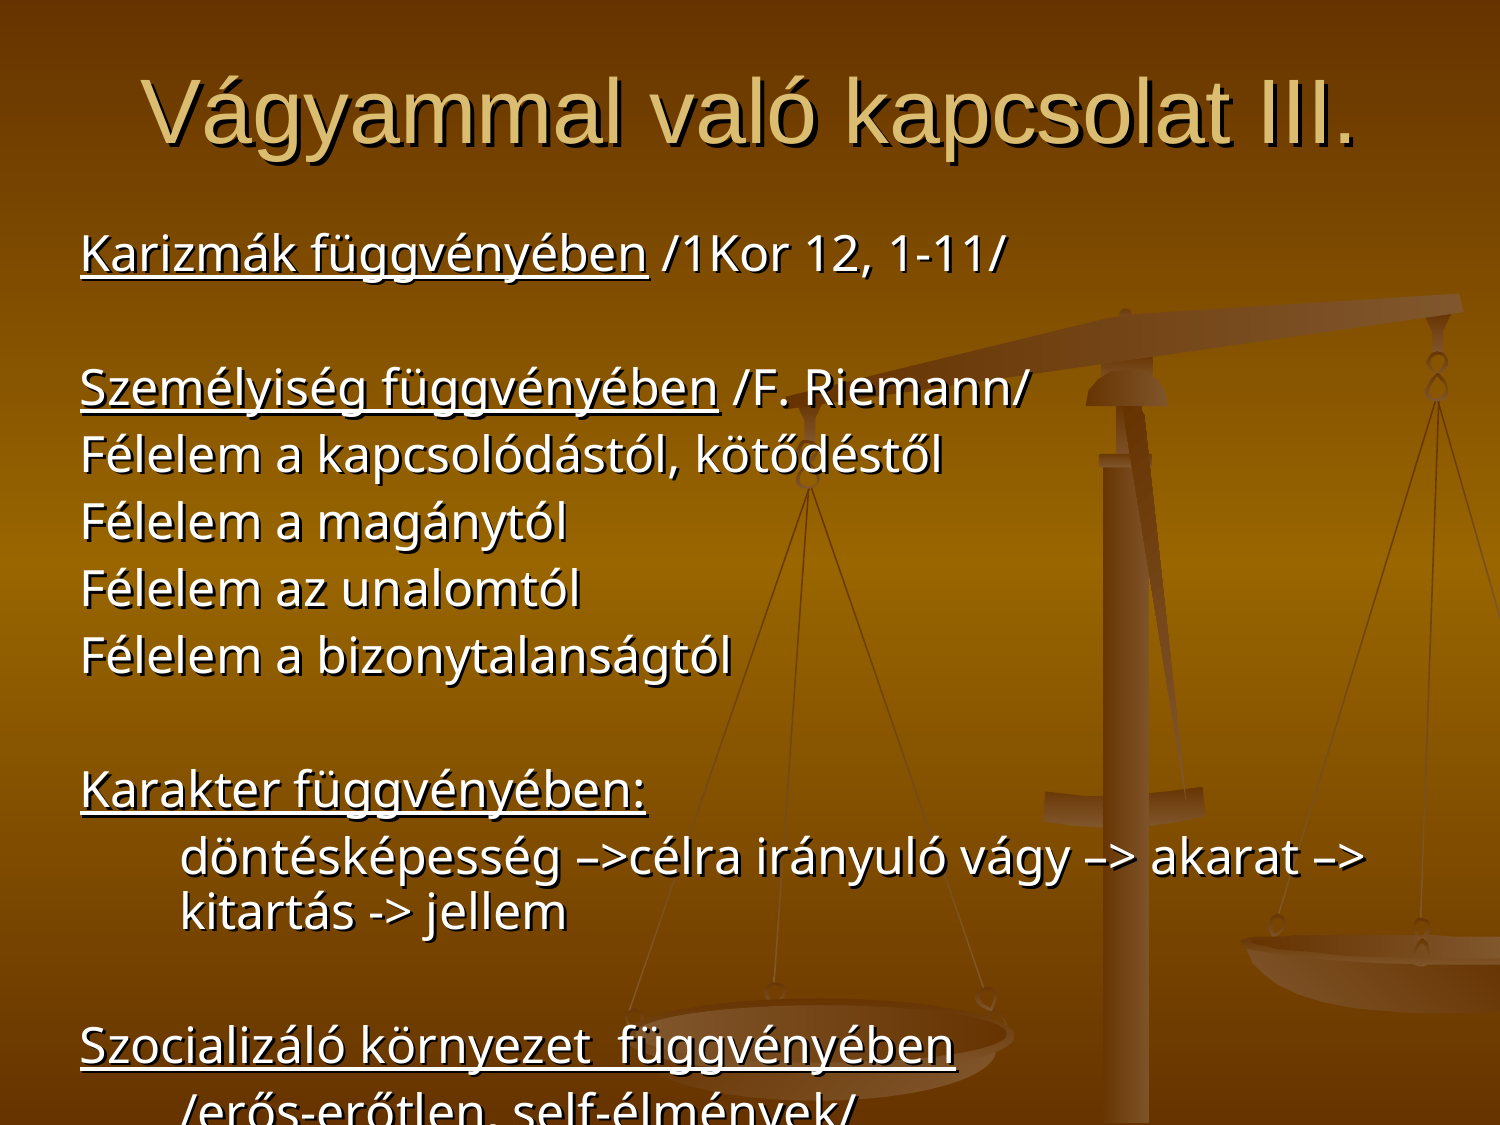

# Vágyammal való kapcsolat III.
Karizmák függvényében /1Kor 12, 1-11/
Személyiség függvényében /F. Riemann/
Félelem a kapcsolódástól, kötődéstől
Félelem a magánytól
Félelem az unalomtól
Félelem a bizonytalanságtól
Karakter függvényében:
	döntésképesség –>célra irányuló vágy –> akarat –> kitartás -> jellem
Szocializáló környezet függvényében
	/erős-erőtlen, self-élmények/